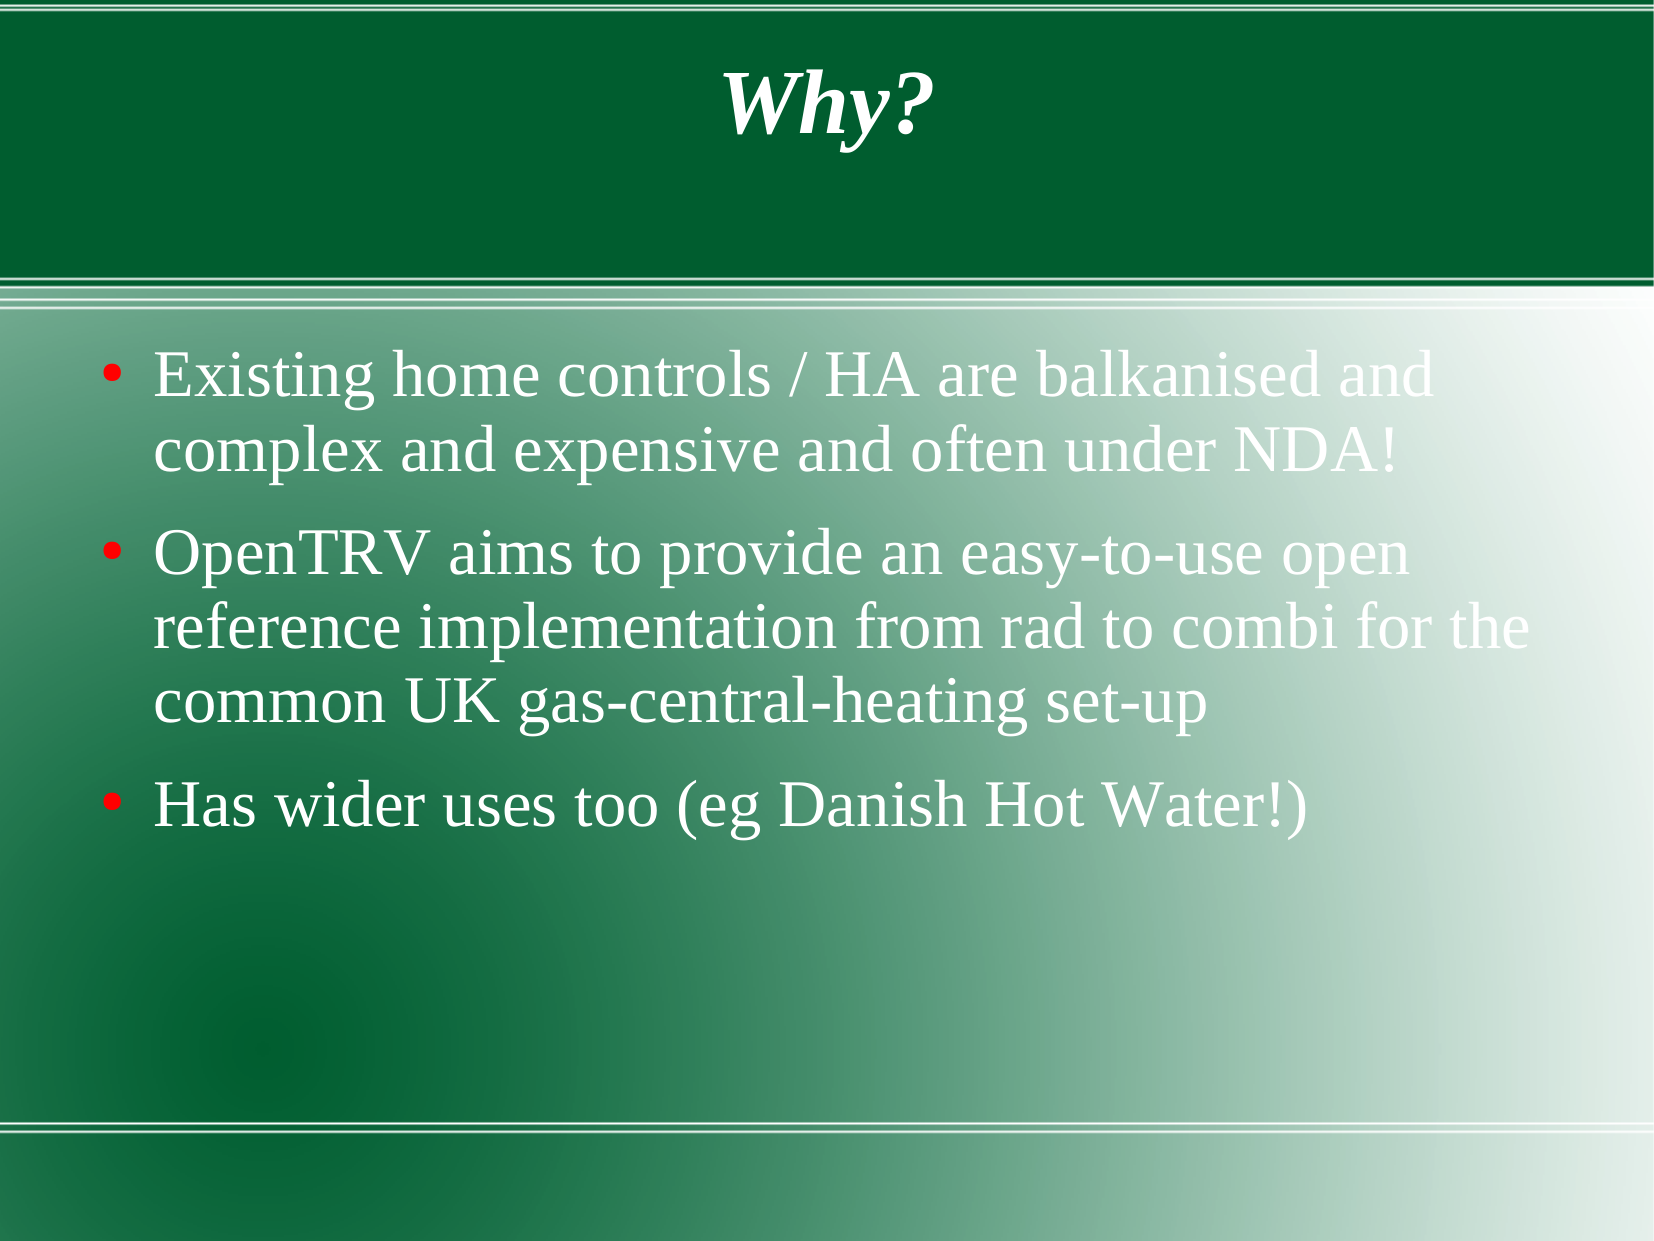

# Why?
Existing home controls / HA are balkanised and complex and expensive and often under NDA!
OpenTRV aims to provide an easy-to-use open reference implementation from rad to combi for the common UK gas-central-heating set-up
Has wider uses too (eg Danish Hot Water!)